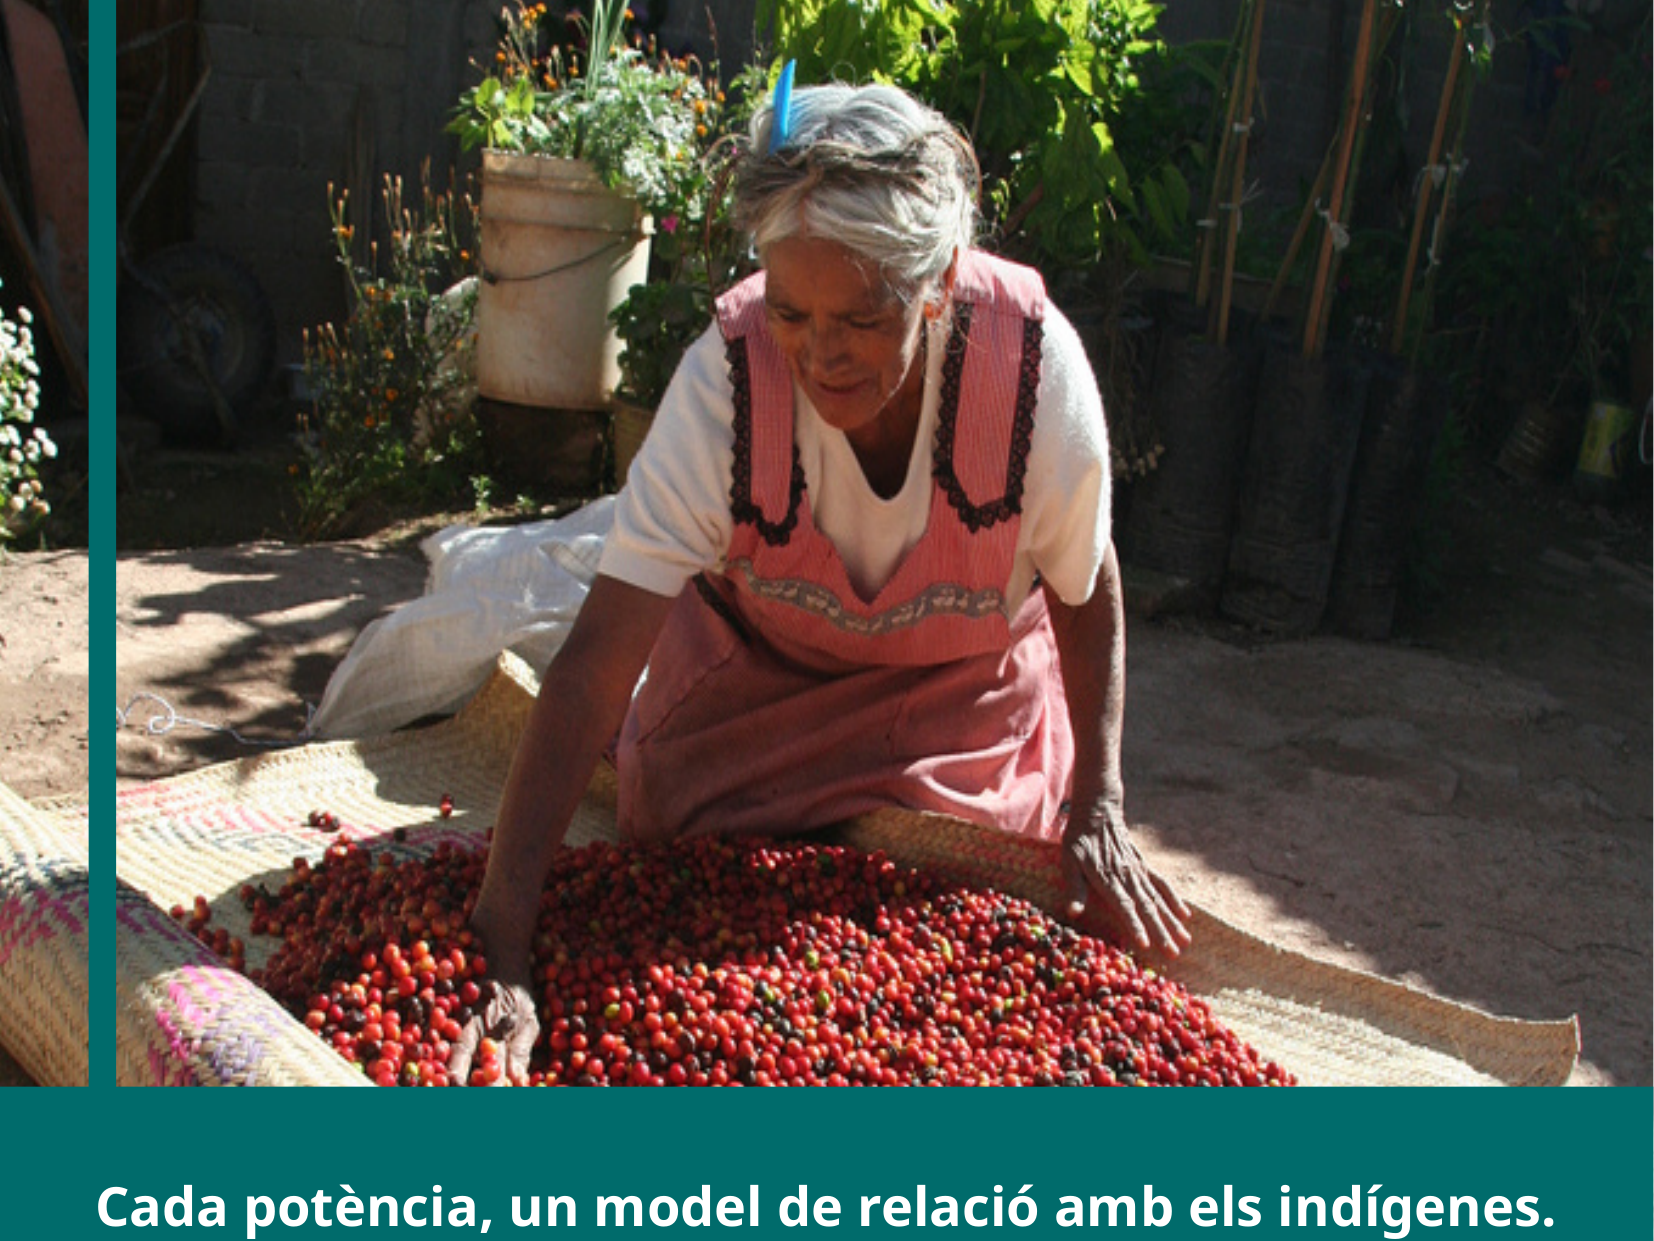

Cada potència, un model de relació amb els indígenes.